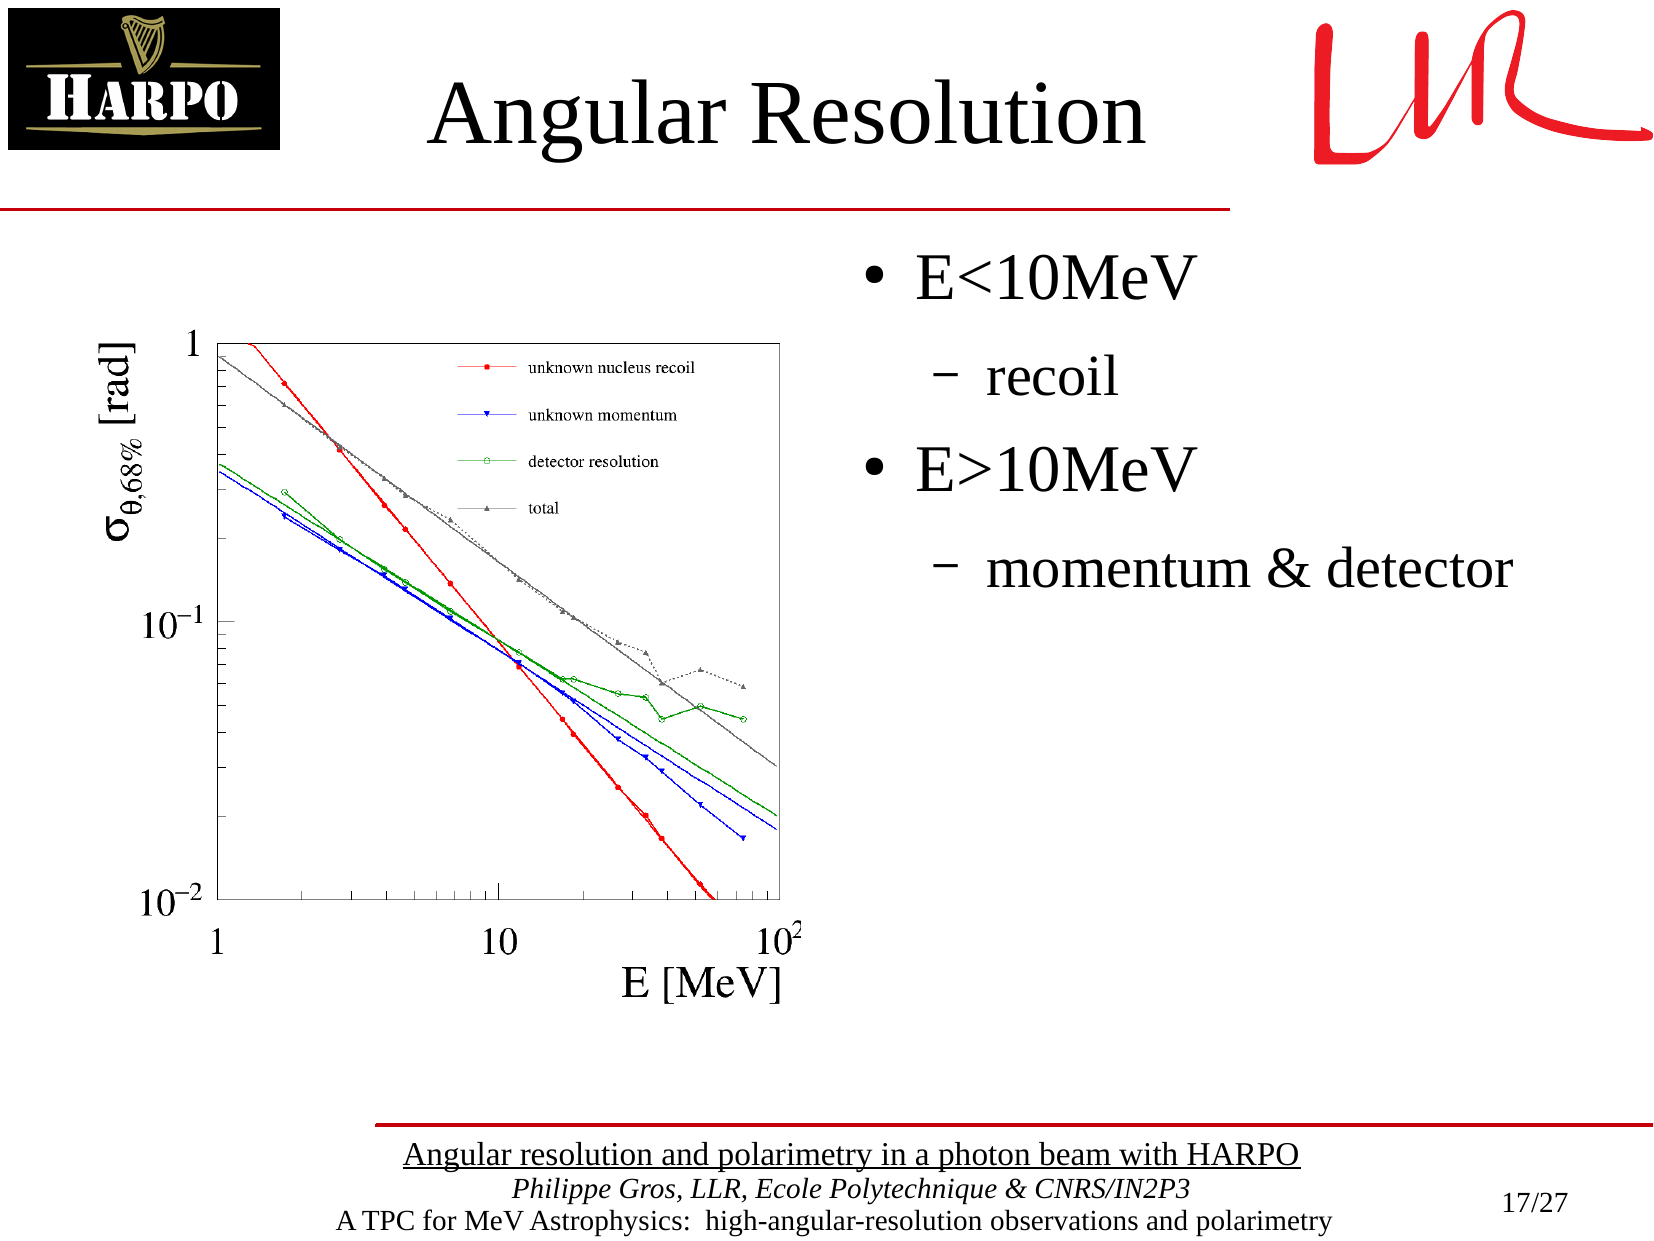

# Angular Resolution
E<10MeV
recoil
E>10MeV
momentum & detector
17